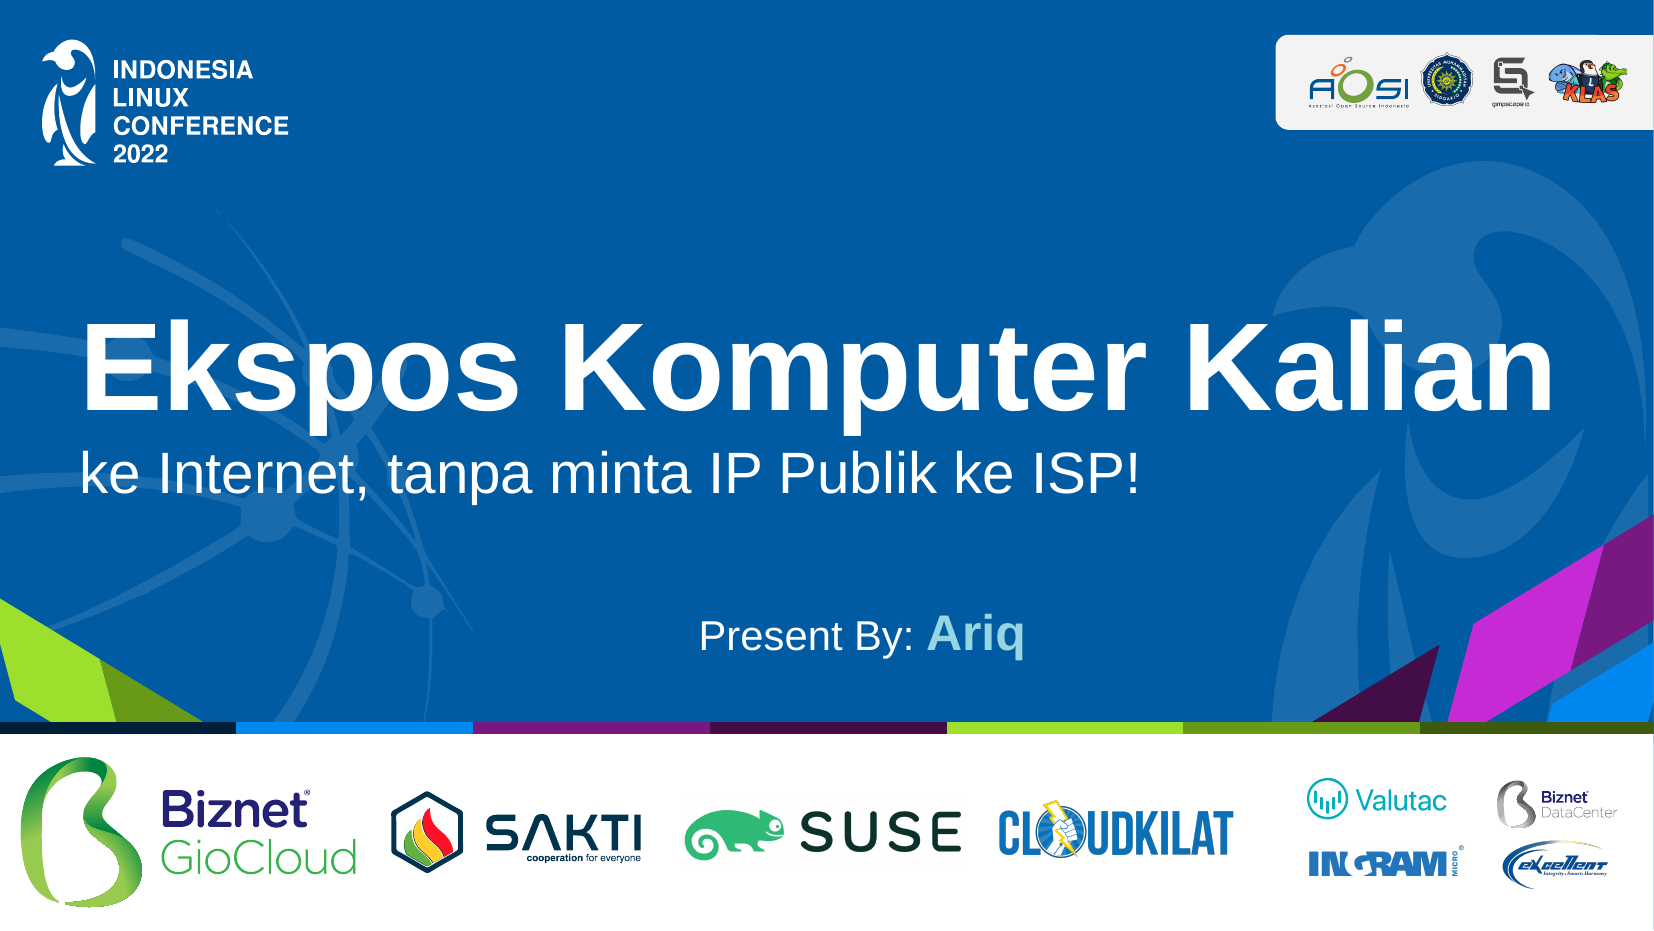

Ekspos Komputer Kalian
ke Internet, tanpa minta IP Publik ke ISP!
Present By: Ariq